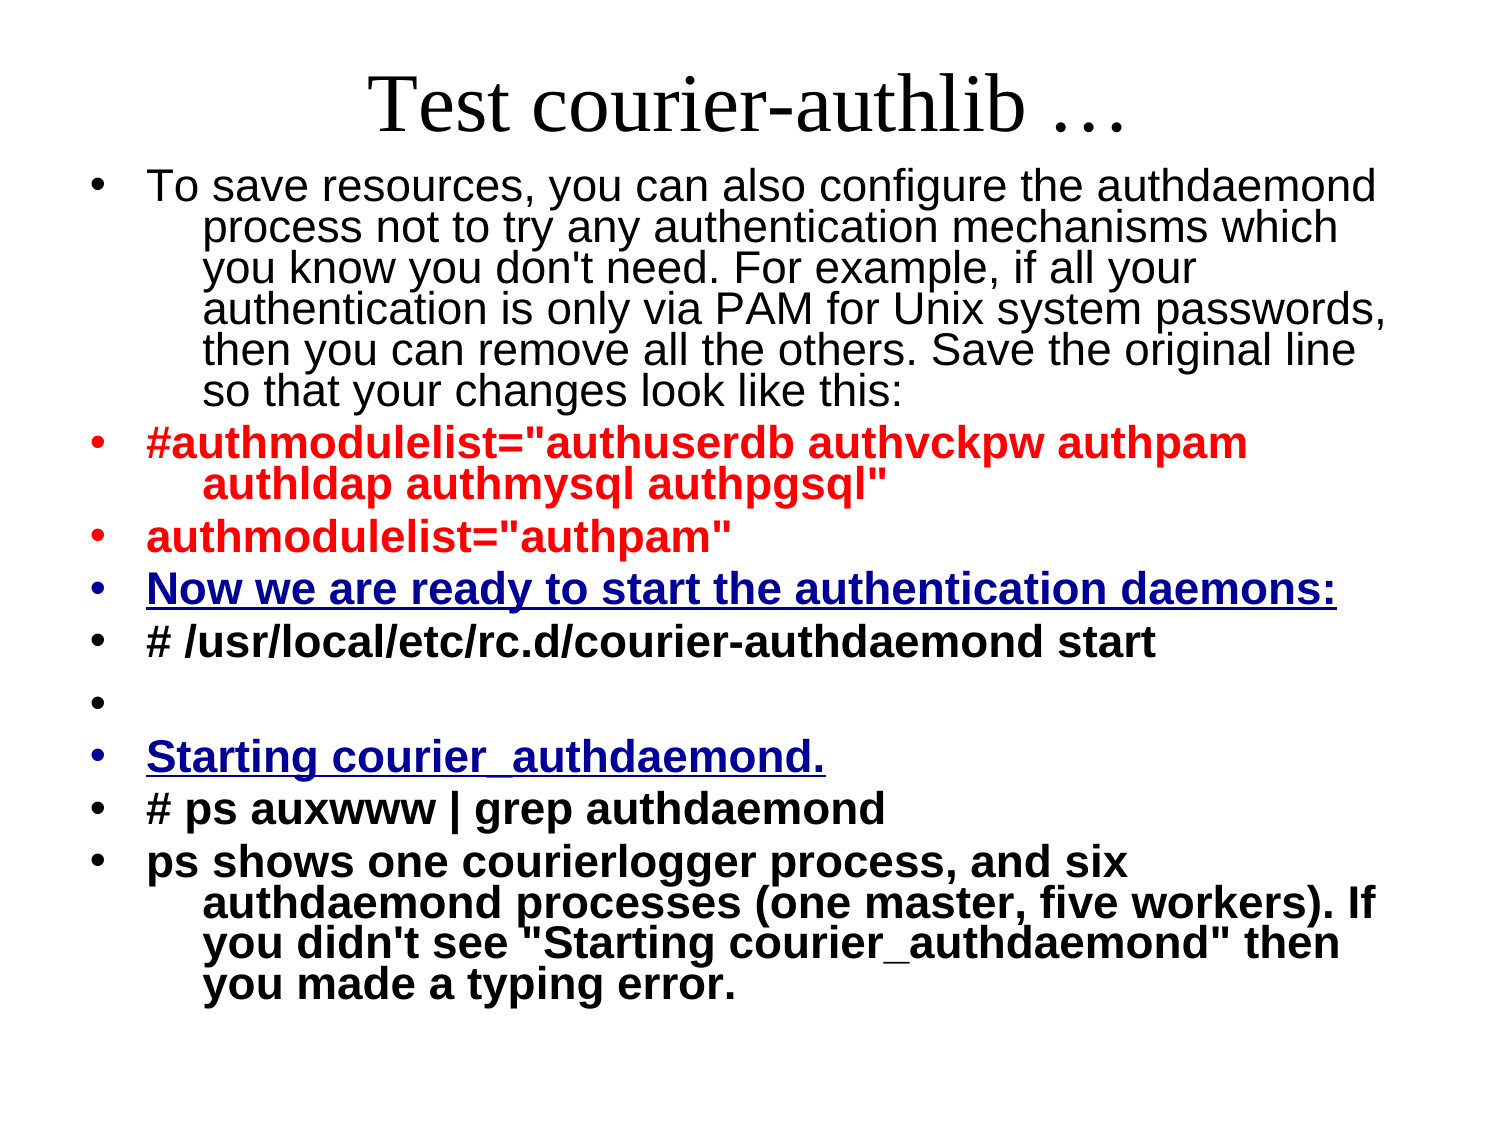

# Test courier-authlib …
To save resources, you can also configure the authdaemond process not to try any authentication mechanisms which you know you don't need. For example, if all your authentication is only via PAM for Unix system passwords, then you can remove all the others. Save the original line so that your changes look like this:
#authmodulelist="authuserdb authvckpw authpam authldap authmysql authpgsql"
authmodulelist="authpam"
Now we are ready to start the authentication daemons:
# /usr/local/etc/rc.d/courier-authdaemond start
Starting courier_authdaemond.
# ps auxwww | grep authdaemond
ps shows one courierlogger process, and six authdaemond processes (one master, five workers). If you didn't see "Starting courier_authdaemond" then you made a typing error.